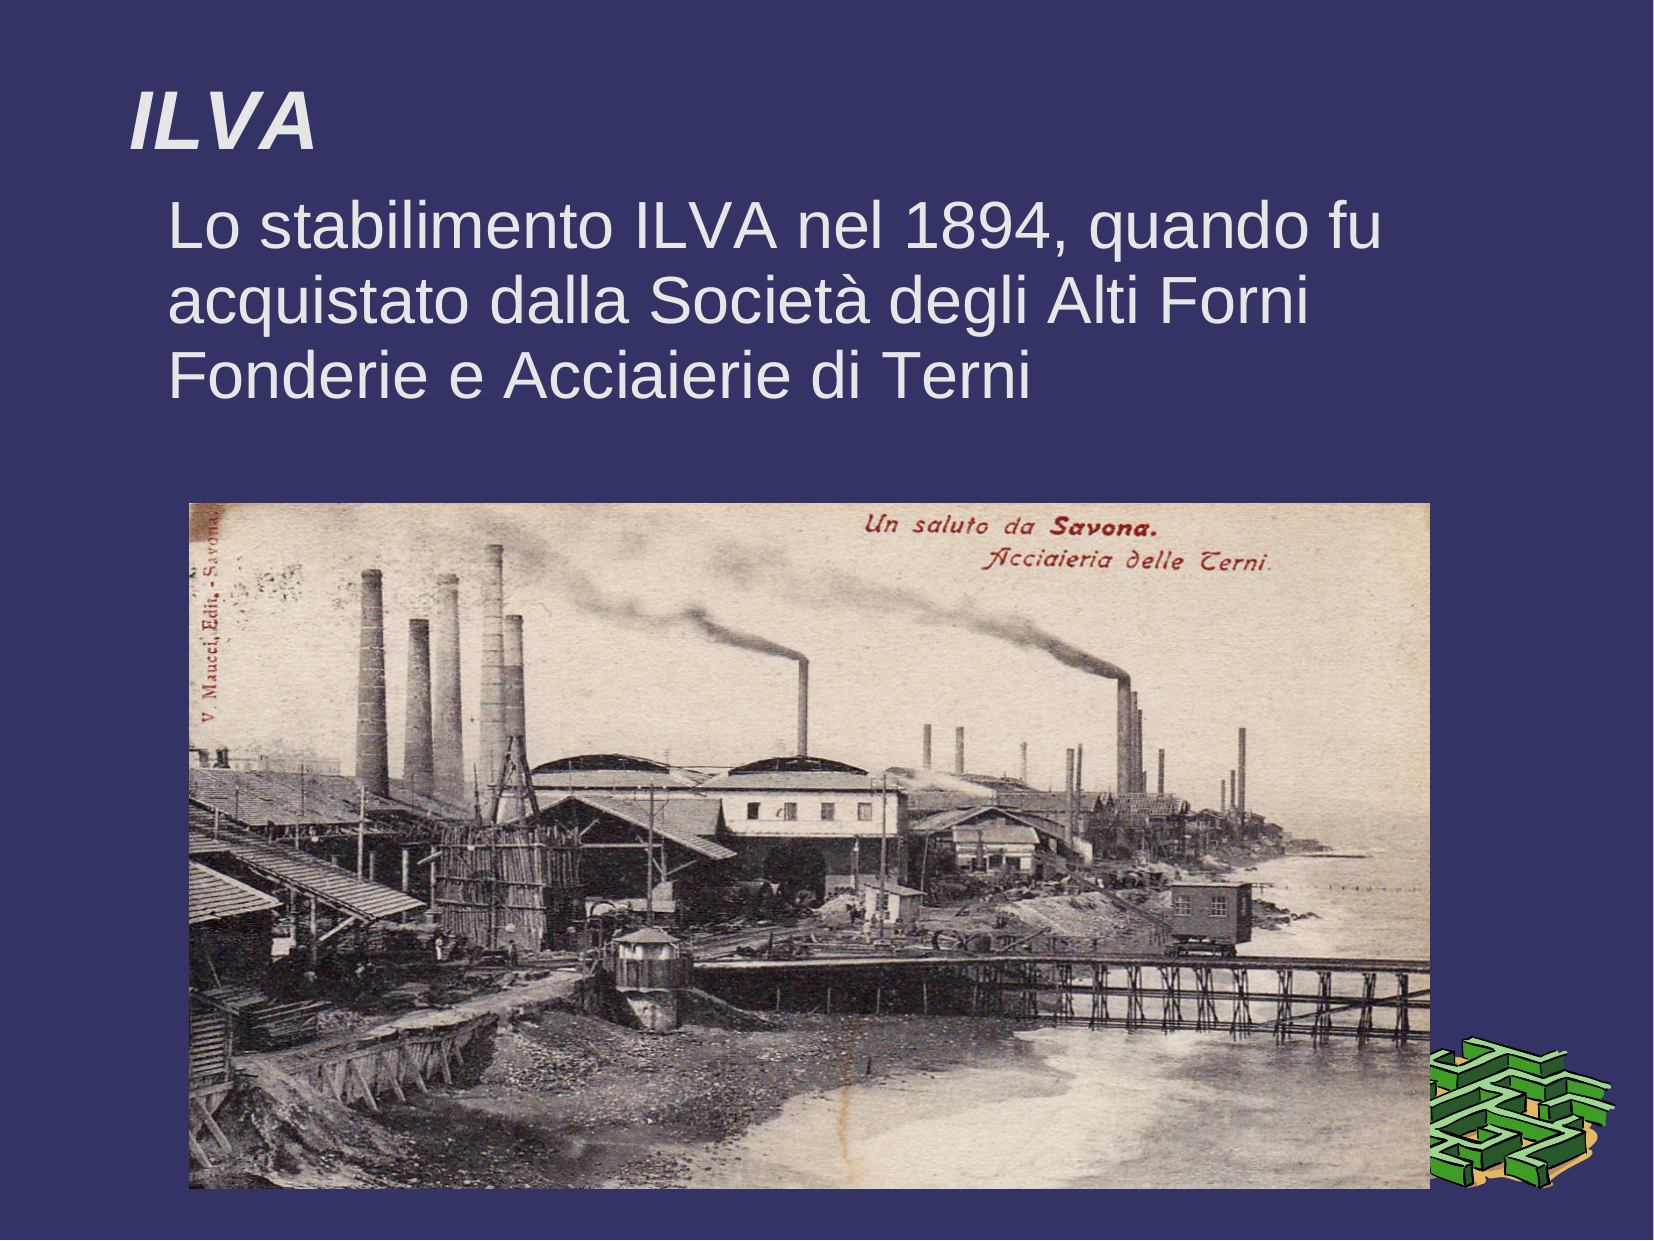

# ILVA
Lo stabilimento ILVA nel 1894, quando fu acquistato dalla Società degli Alti Forni Fonderie e Acciaierie di Terni